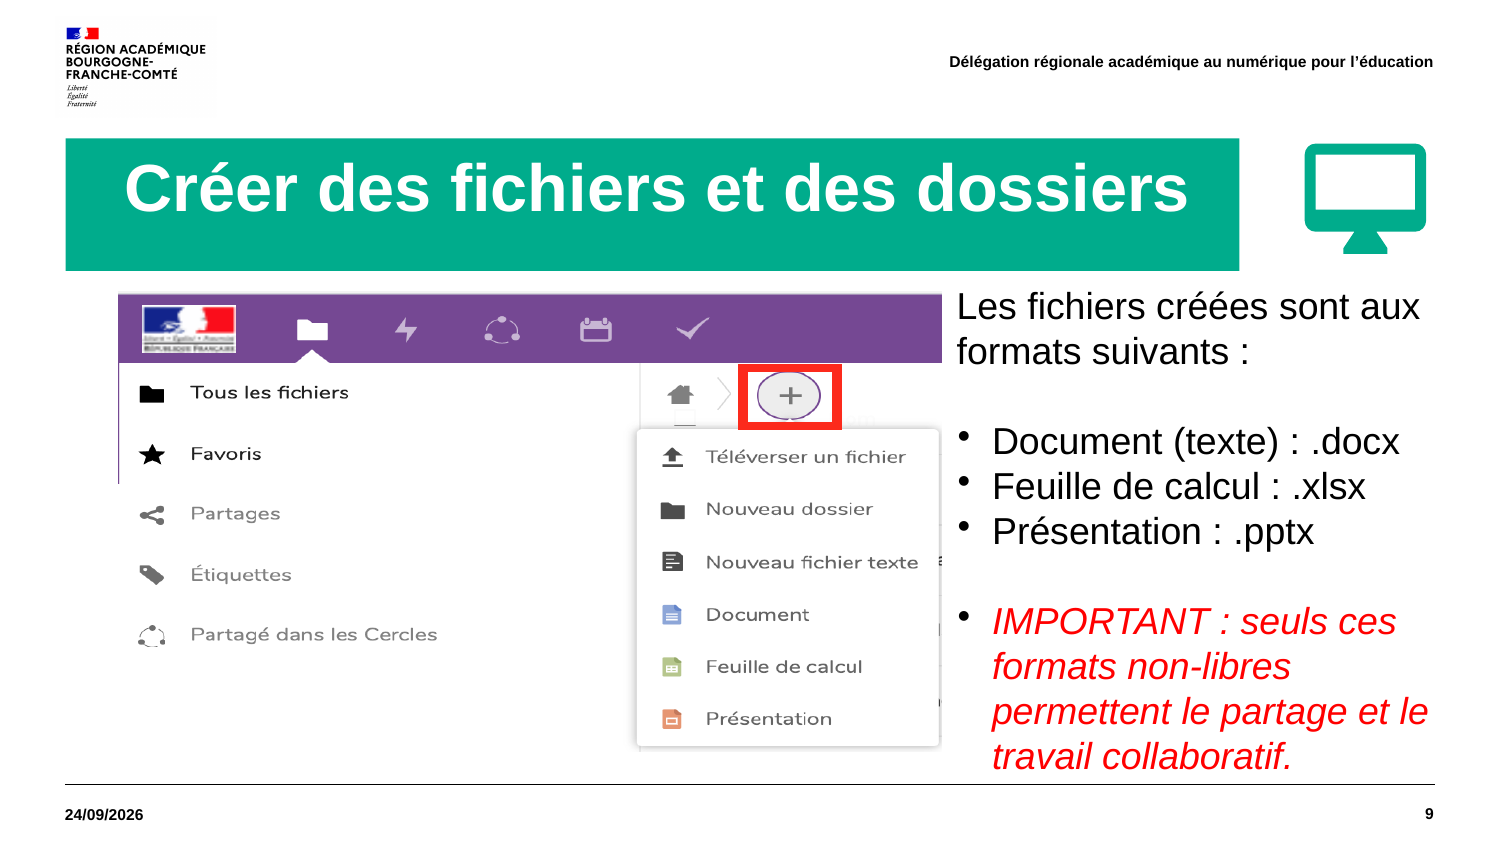

Délégation régionale académique au numérique pour l’éducation
Créer des fichiers et des dossiers
Les fichiers créées sont aux formats suivants :
Document (texte) : .docx
Feuille de calcul : .xlsx
Présentation : .pptx
IMPORTANT : seuls ces formats non-libres permettent le partage et le travail collaboratif.